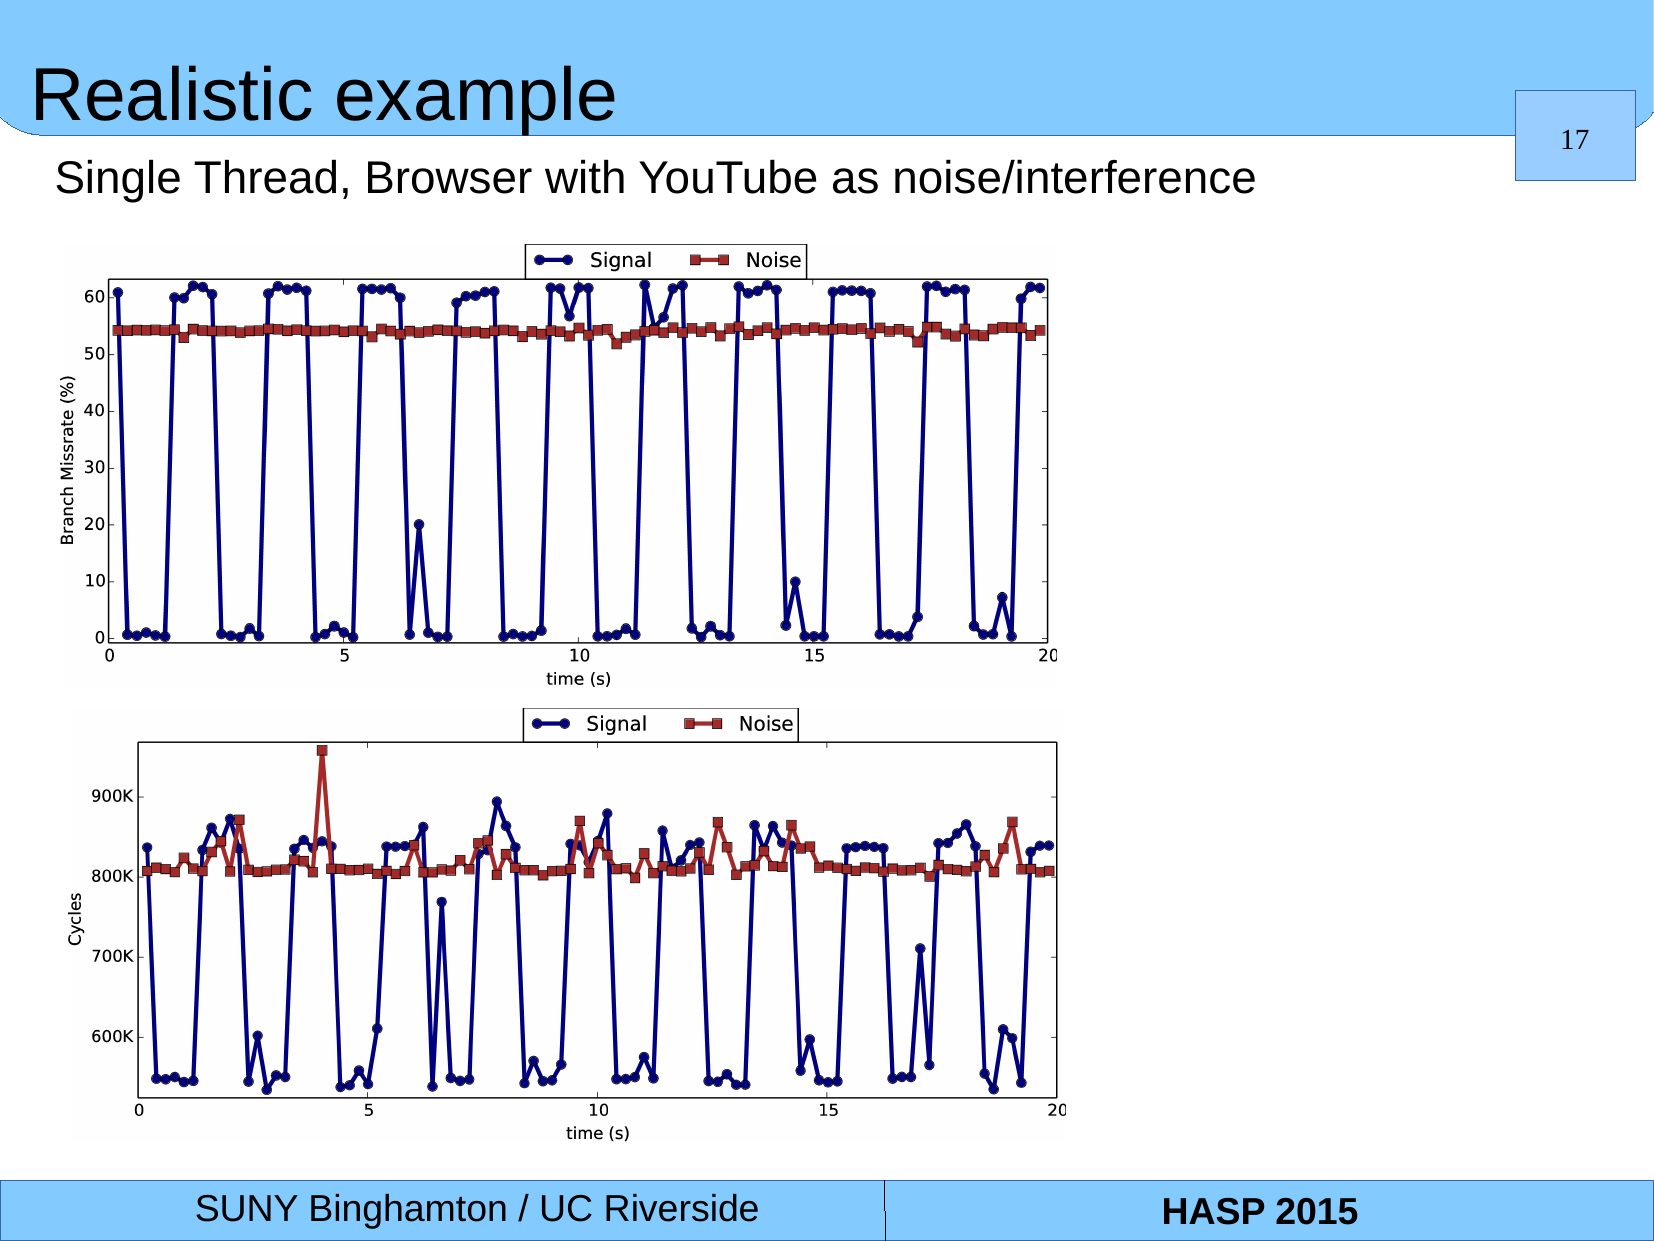

# Realistic example
Single Thread, Browser with YouTube as noise/interference